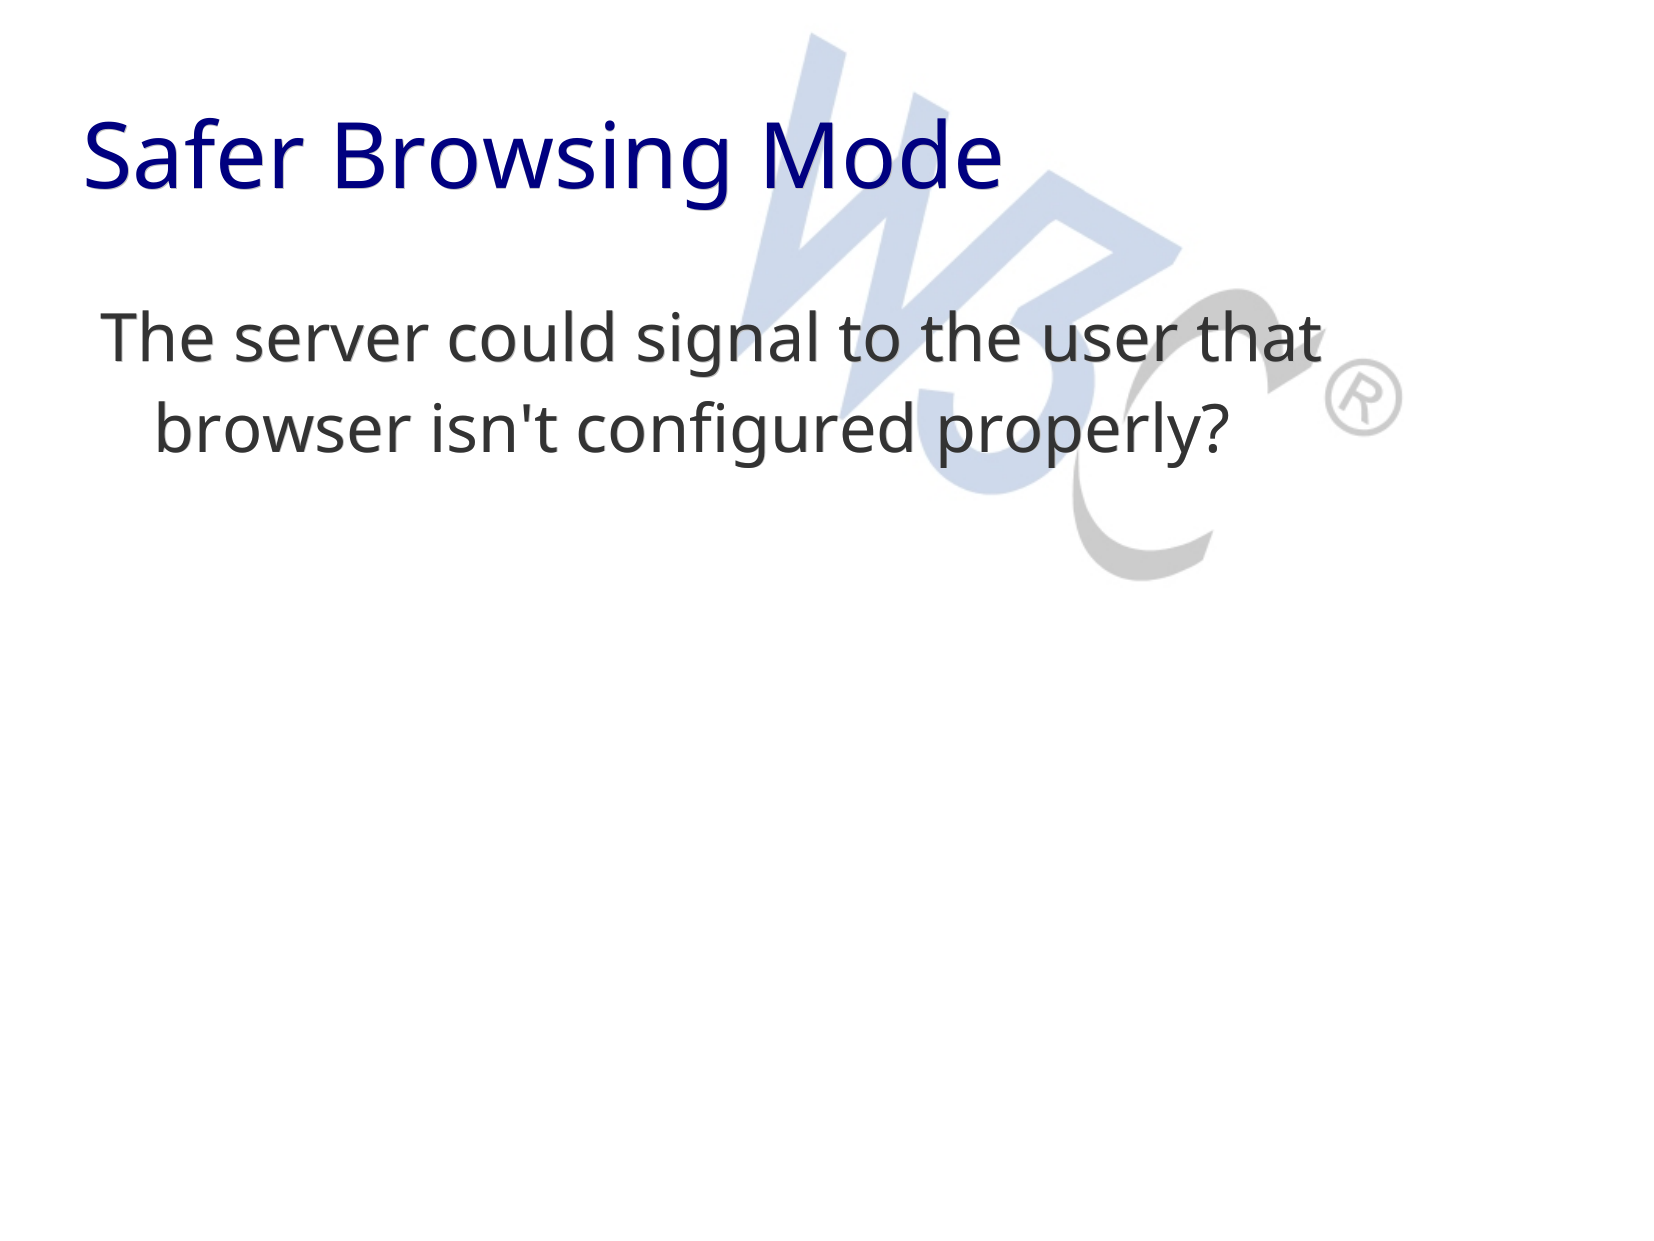

# Safer Browsing Mode
The server could signal to the user that browser isn't configured properly?